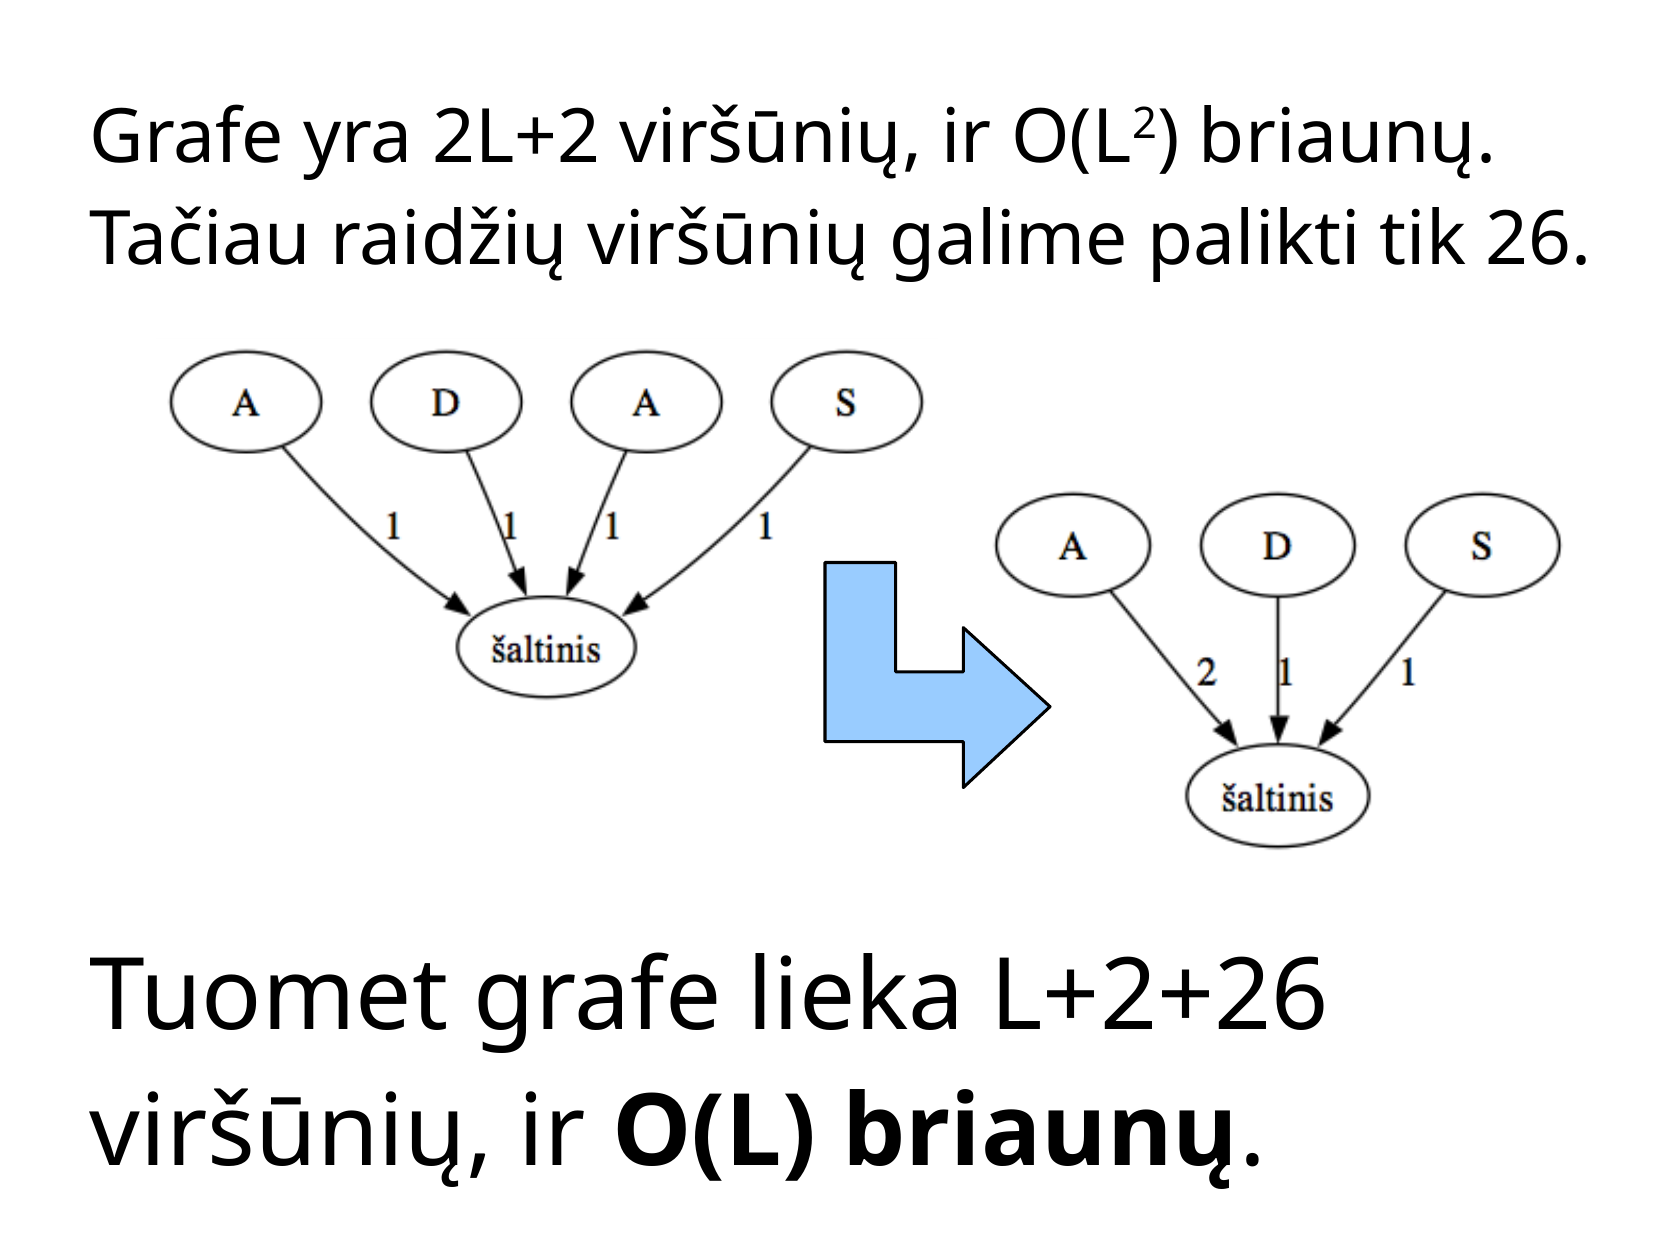

Grafe yra 2L+2 viršūnių, ir O(L2) briaunų. Tačiau raidžių viršūnių galime palikti tik 26.
Tuomet grafe lieka L+2+26 viršūnių, ir O(L) briaunų.